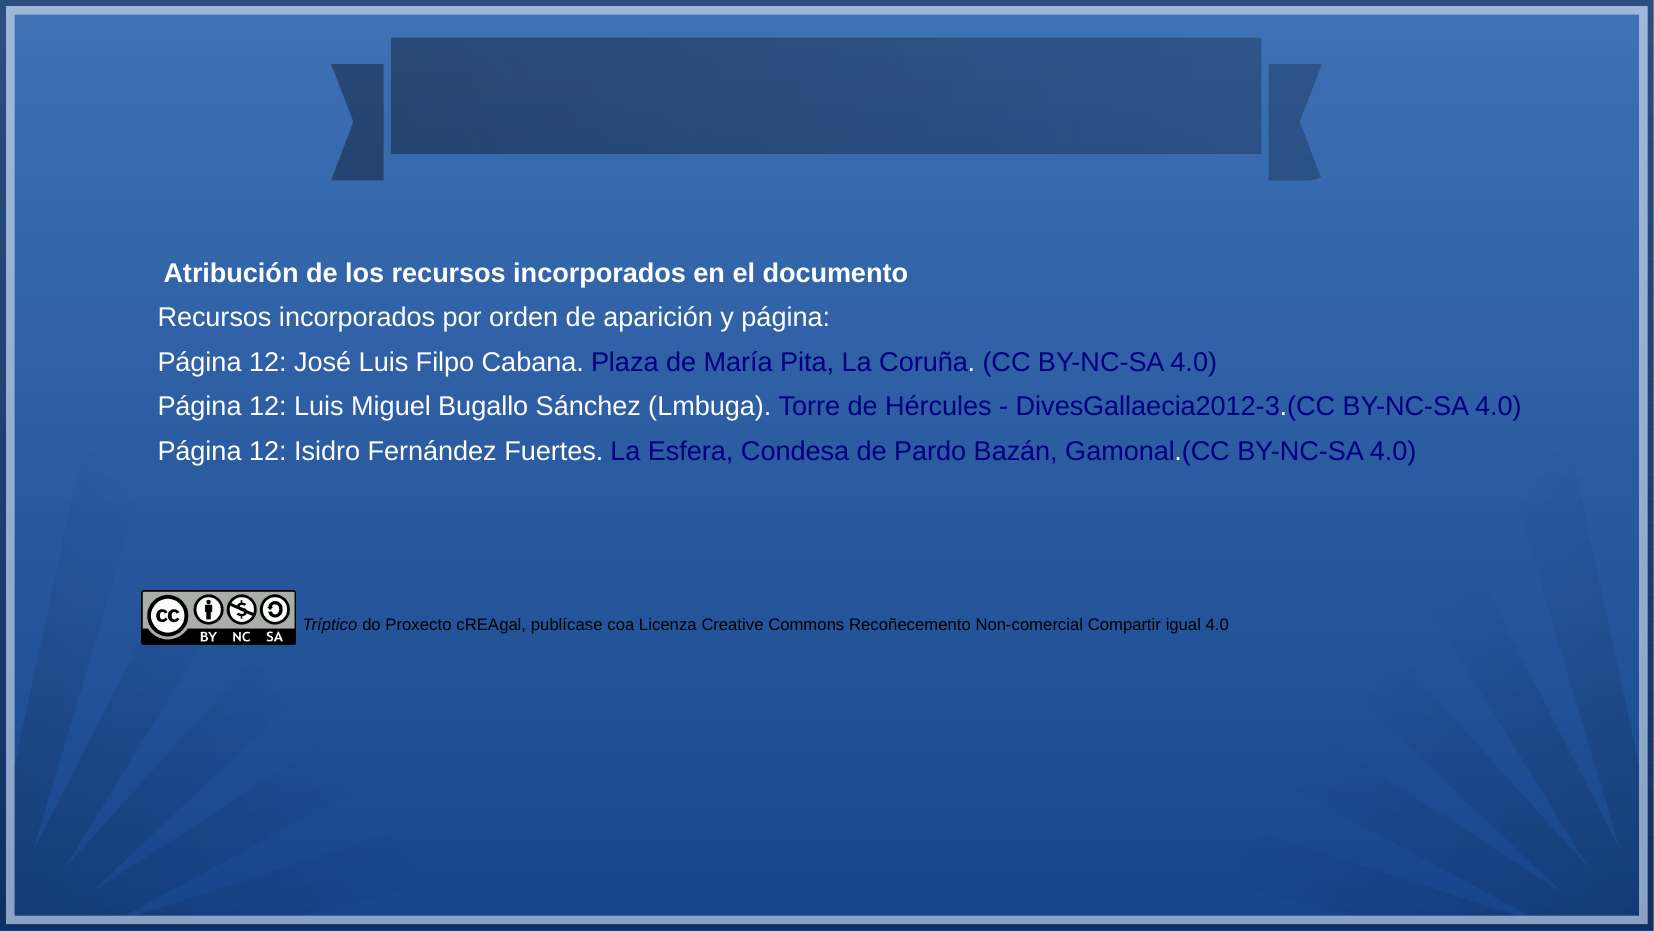

# Atribución de los recursos incorporados en el documento
Recursos incorporados por orden de aparición y página:
Página 12: José Luis Filpo Cabana. Plaza de María Pita, La Coruña. (CC BY-NC-SA 4.0)
Página 12: Luis Miguel Bugallo Sánchez (Lmbuga). Torre de Hércules - DivesGallaecia2012-3.(CC BY-NC-SA 4.0)
Página 12: Isidro Fernández Fuertes. La Esfera, Condesa de Pardo Bazán, Gamonal.(CC BY-NC-SA 4.0)
 													 Tríptico do Proxecto cREAgal, publícase coa Licenza Creative Commons Recoñecemento Non-comercial Compartir igual 4.0